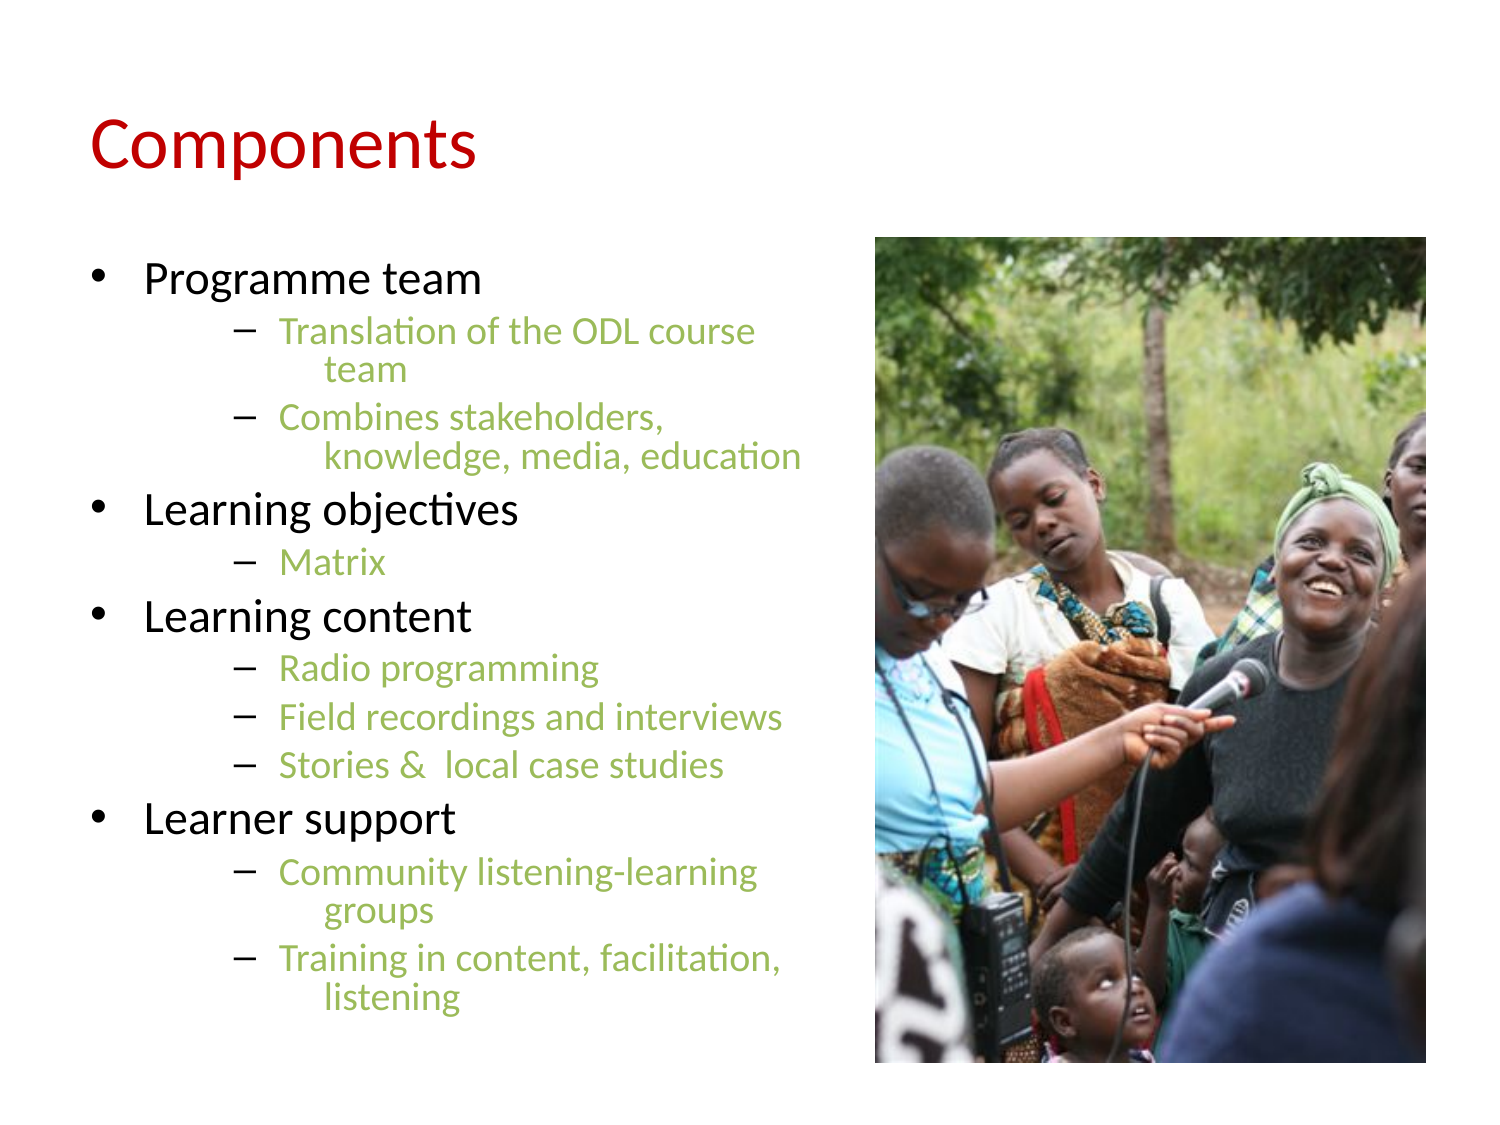

# Components
Programme team
Translation of the ODL course team
Combines stakeholders, knowledge, media, education
Learning objectives
Matrix
Learning content
Radio programming
Field recordings and interviews
Stories & local case studies
Learner support
Community listening-learning groups
Training in content, facilitation, listening